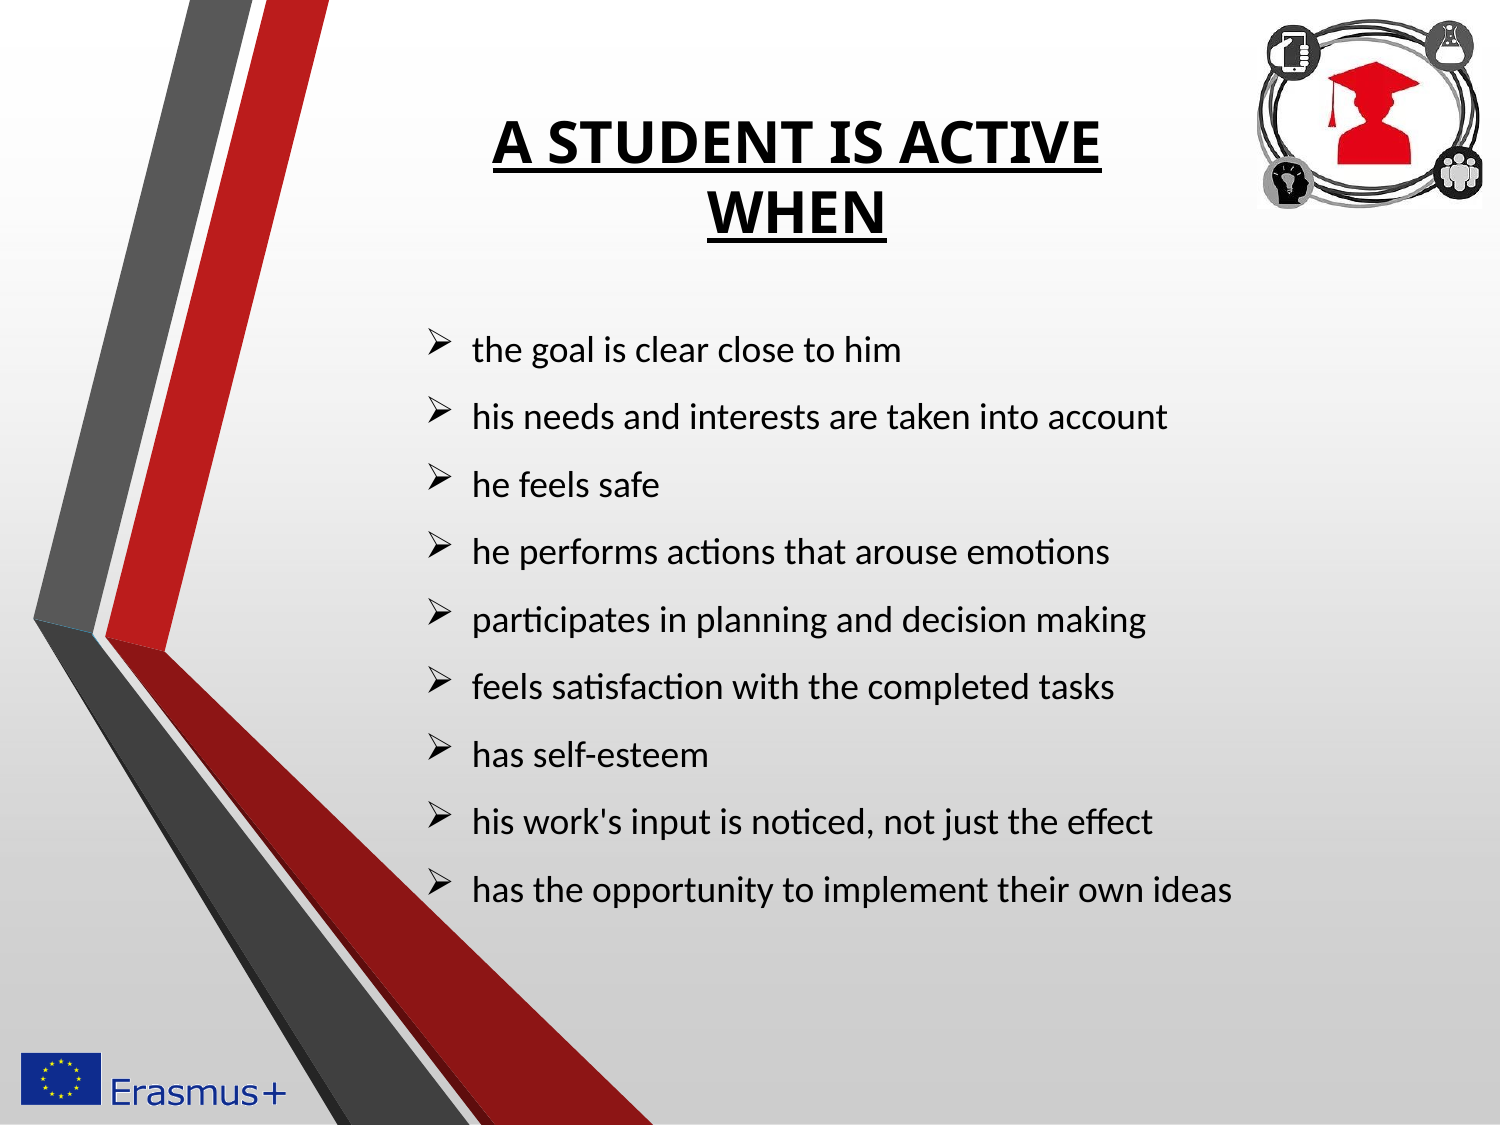

# A student is active when
the goal is clear close to him
his needs and interests are taken into account
he feels safe
he performs actions that arouse emotions
participates in planning and decision making
feels satisfaction with the completed tasks
has self-esteem
his work's input is noticed, not just the effect
has the opportunity to implement their own ideas